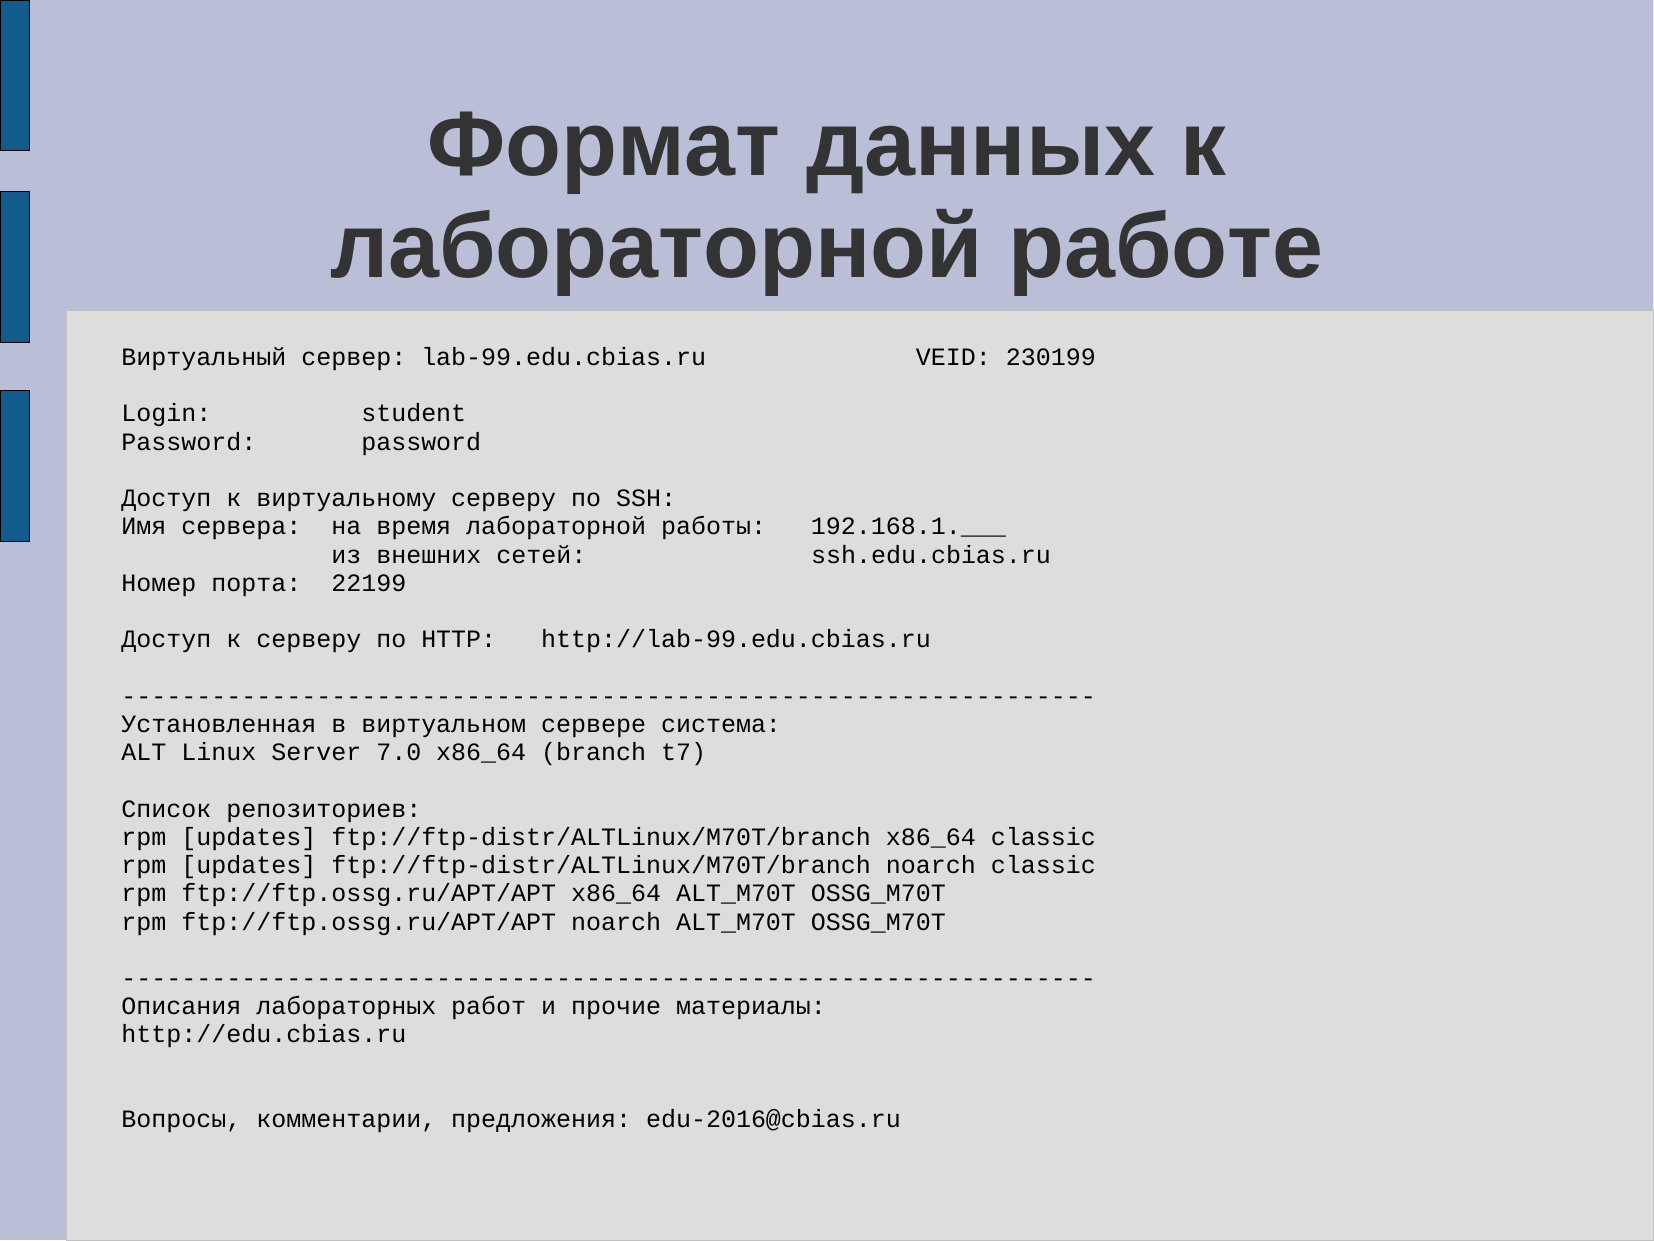

# Формат данных к лабораторной работе
Виртуальный сервер: lab-99.edu.cbias.ru VEID: 230199
Login: student
Password: password
Доступ к виртуальному серверу по SSH:
Имя сервера: на время лабораторной работы: 192.168.1.___
 из внешних сетей: ssh.edu.cbias.ru
Номер порта: 22199
Доступ к серверу по HTTP: http://lab-99.edu.cbias.ru
-----------------------------------------------------------------
Установленная в виртуальном сервере система:
ALT Linux Server 7.0 x86_64 (branch t7)
Список репозиториев:
rpm [updates] ftp://ftp-distr/ALTLinux/M70T/branch x86_64 classic
rpm [updates] ftp://ftp-distr/ALTLinux/M70T/branch noarch classic
rpm ftp://ftp.ossg.ru/APT/APT x86_64 ALT_M70T OSSG_M70T
rpm ftp://ftp.ossg.ru/APT/APT noarch ALT_M70T OSSG_M70T
-----------------------------------------------------------------
Описания лабораторных работ и прочие материалы:
http://edu.cbias.ru
Вопросы, комментарии, предложения: edu-2016@cbias.ru